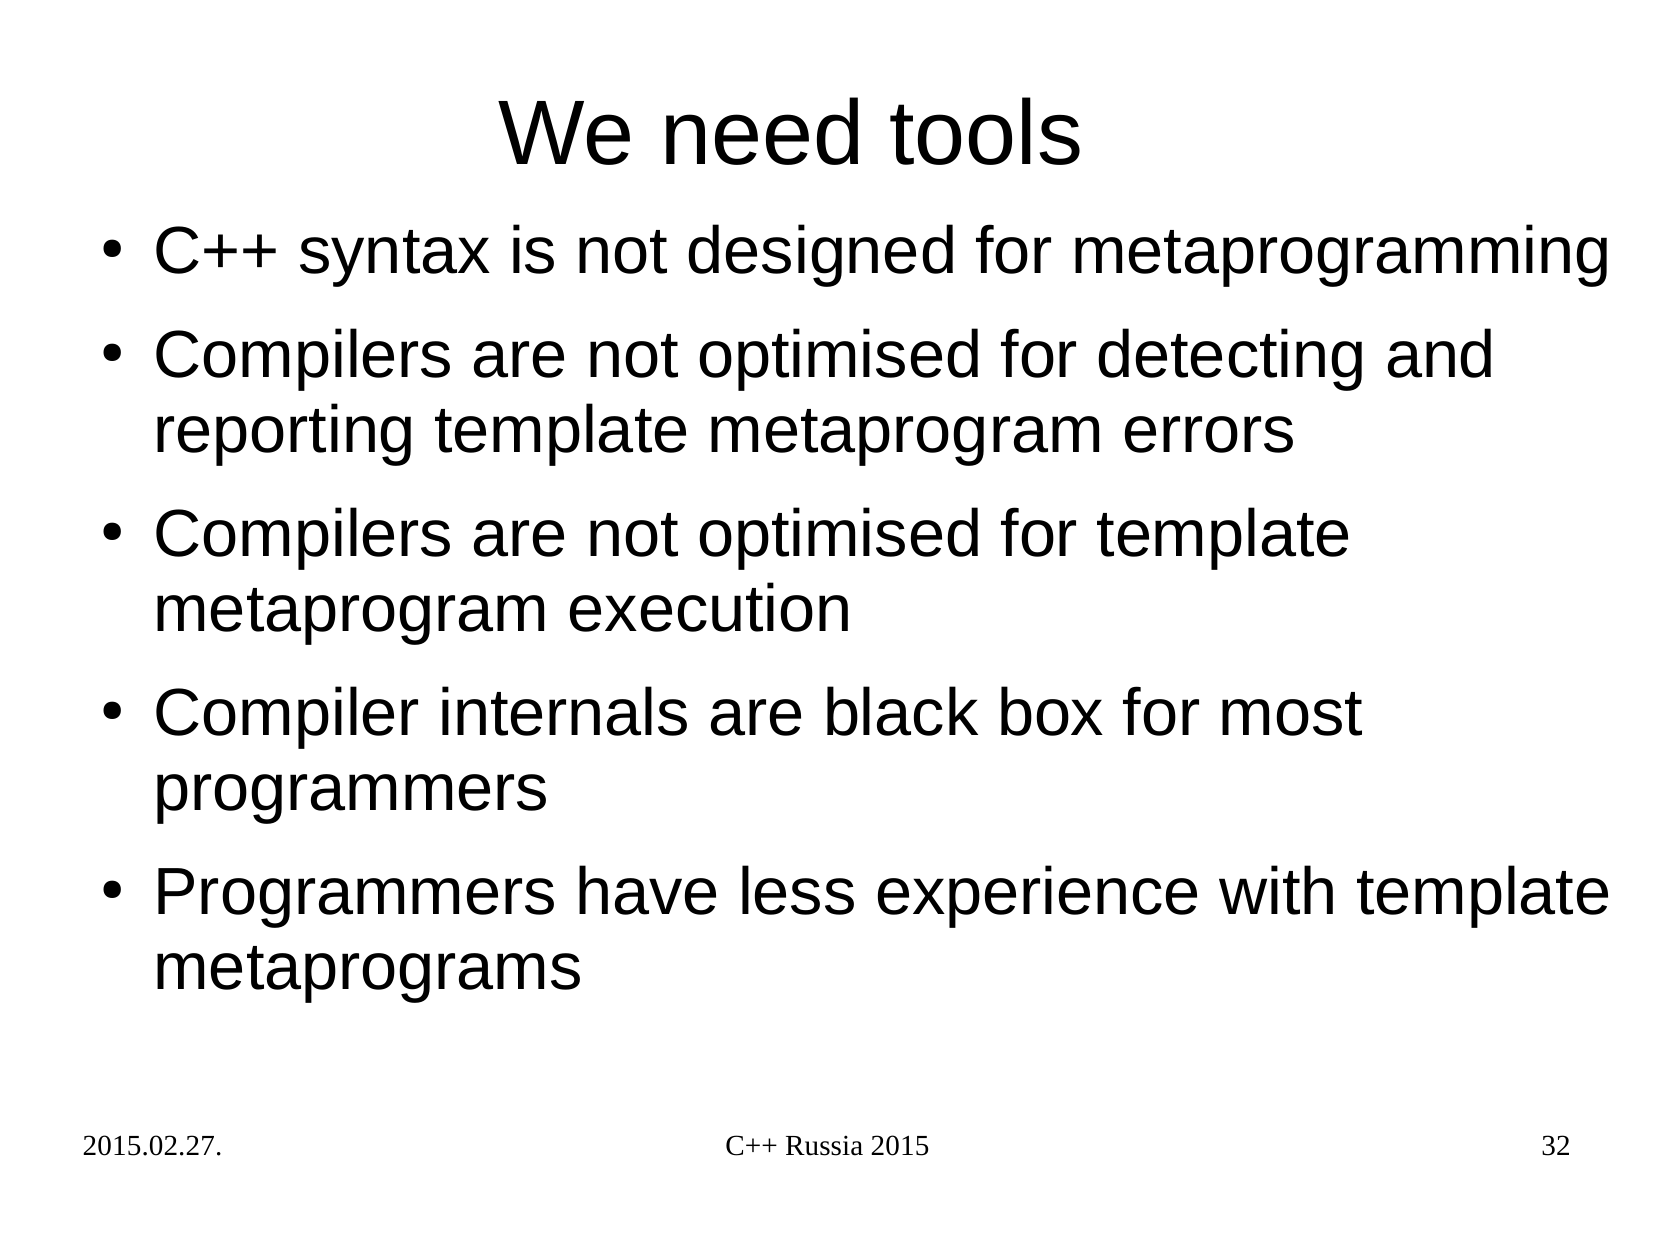

# We need tools
C++ syntax is not designed for metaprogramming
Compilers are not optimised for detecting and reporting template metaprogram errors
Compilers are not optimised for template metaprogram execution
Compiler internals are black box for most programmers
Programmers have less experience with template metaprograms
2015.02.27.
C++ Russia 2015
32